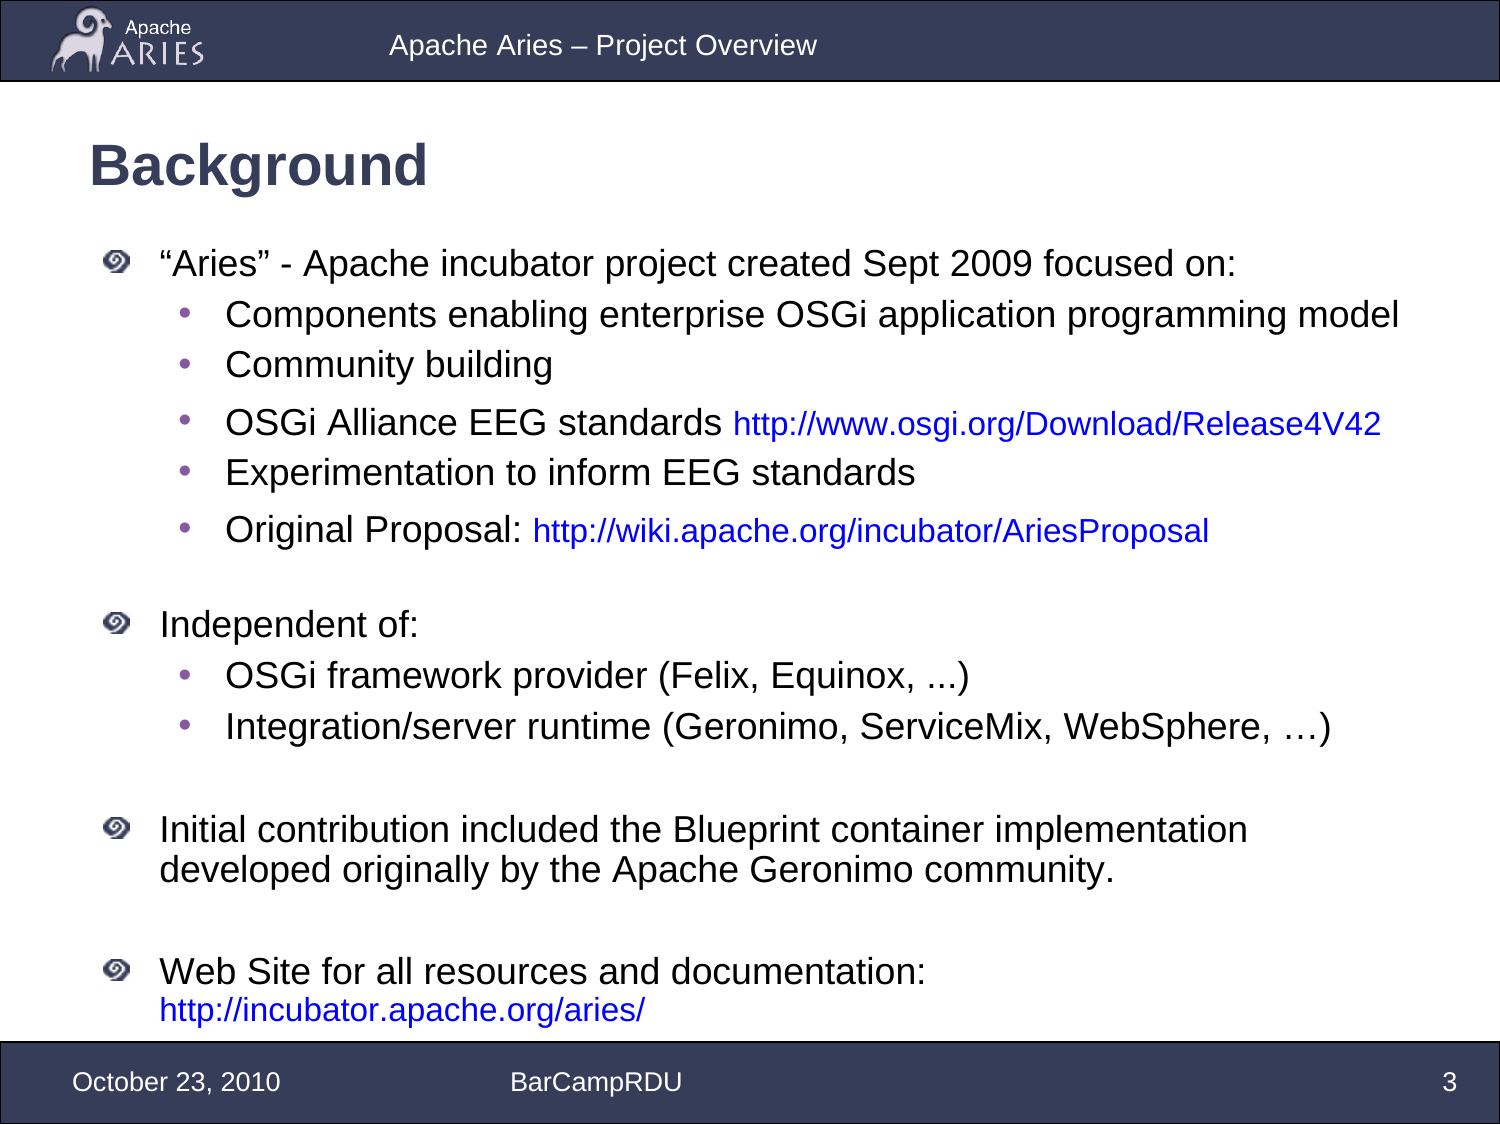

# Background
“Aries” - Apache incubator project created Sept 2009 focused on:
Components enabling enterprise OSGi application programming model
Community building
OSGi Alliance EEG standards http://www.osgi.org/Download/Release4V42
Experimentation to inform EEG standards
Original Proposal: http://wiki.apache.org/incubator/AriesProposal
Independent of:
OSGi framework provider (Felix, Equinox, ...)
Integration/server runtime (Geronimo, ServiceMix, WebSphere, …)
Initial contribution included the Blueprint container implementation developed originally by the Apache Geronimo community.
Web Site for all resources and documentation: http://incubator.apache.org/aries/
October 23, 2010
BarCampRDU
3